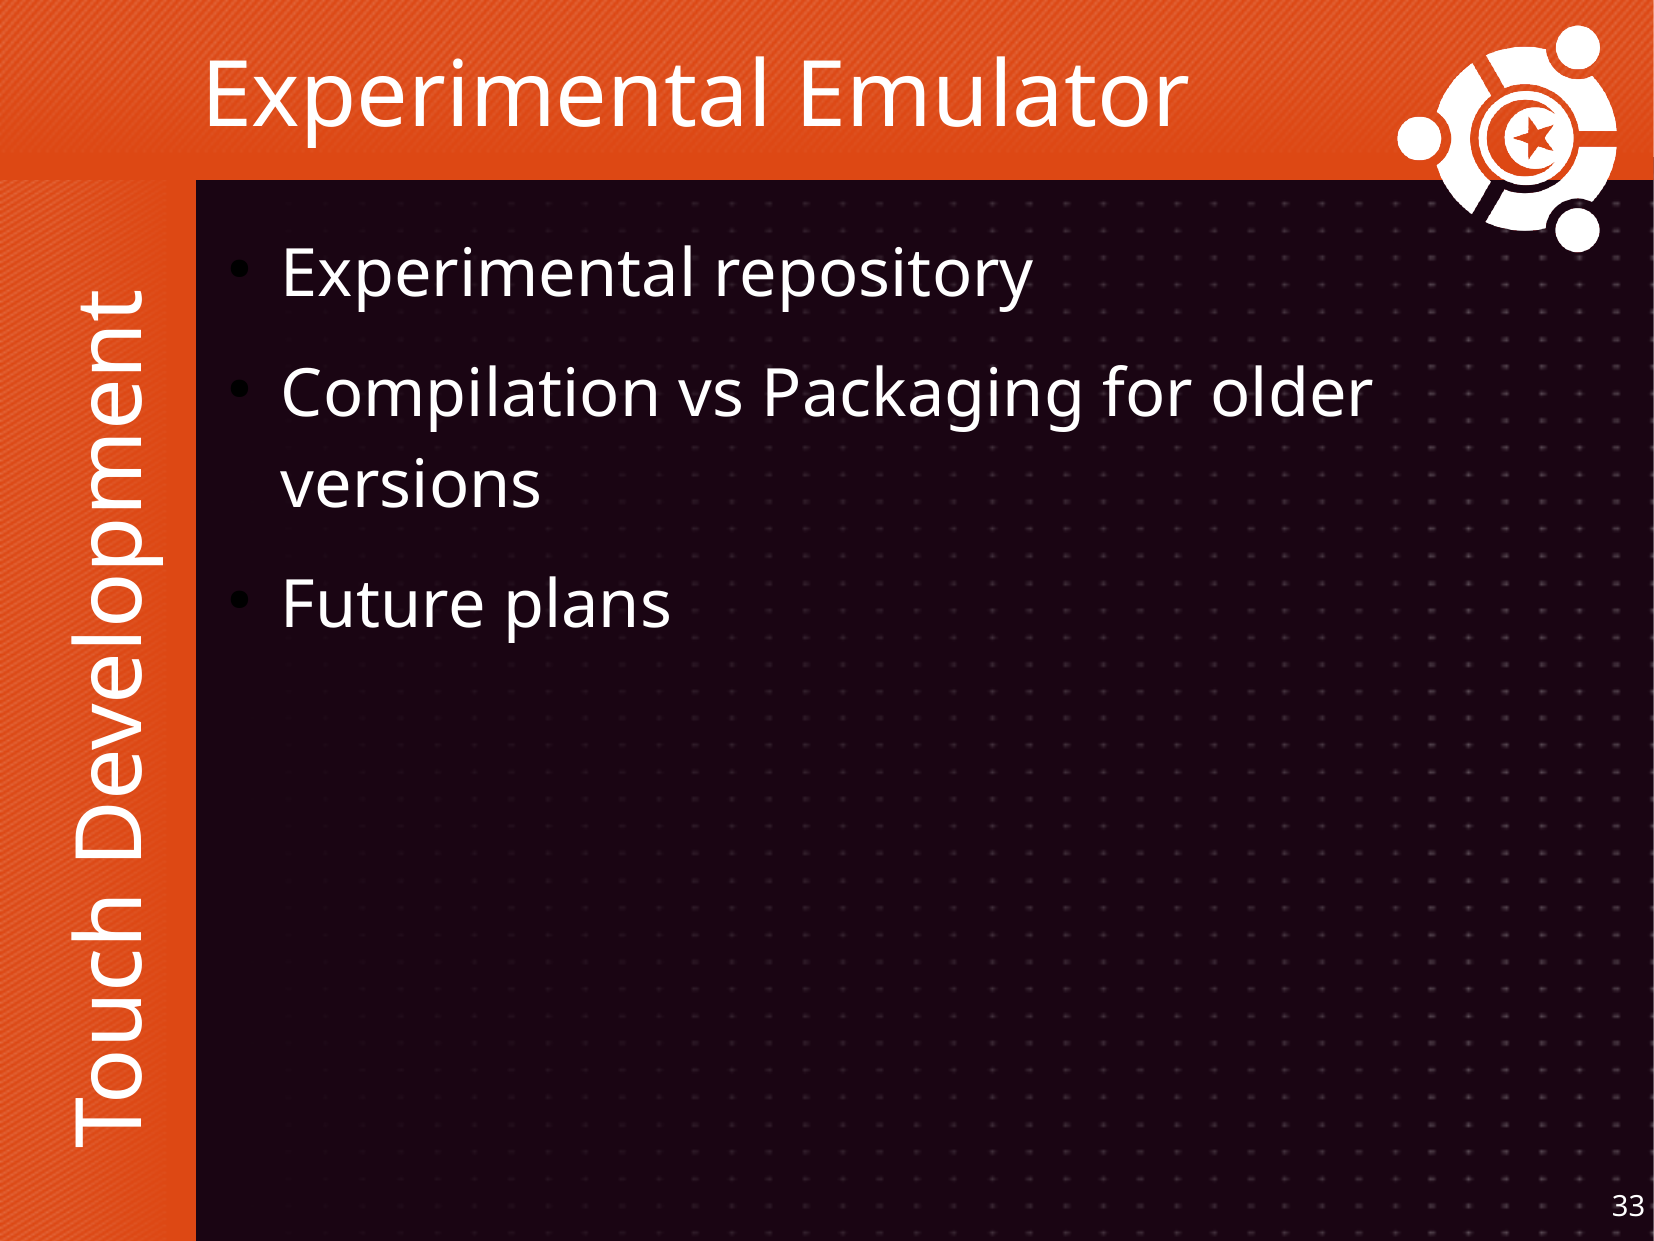

# Experimental Emulator
Experimental repository
Compilation vs Packaging for older versions
Future plans
Touch Development
33